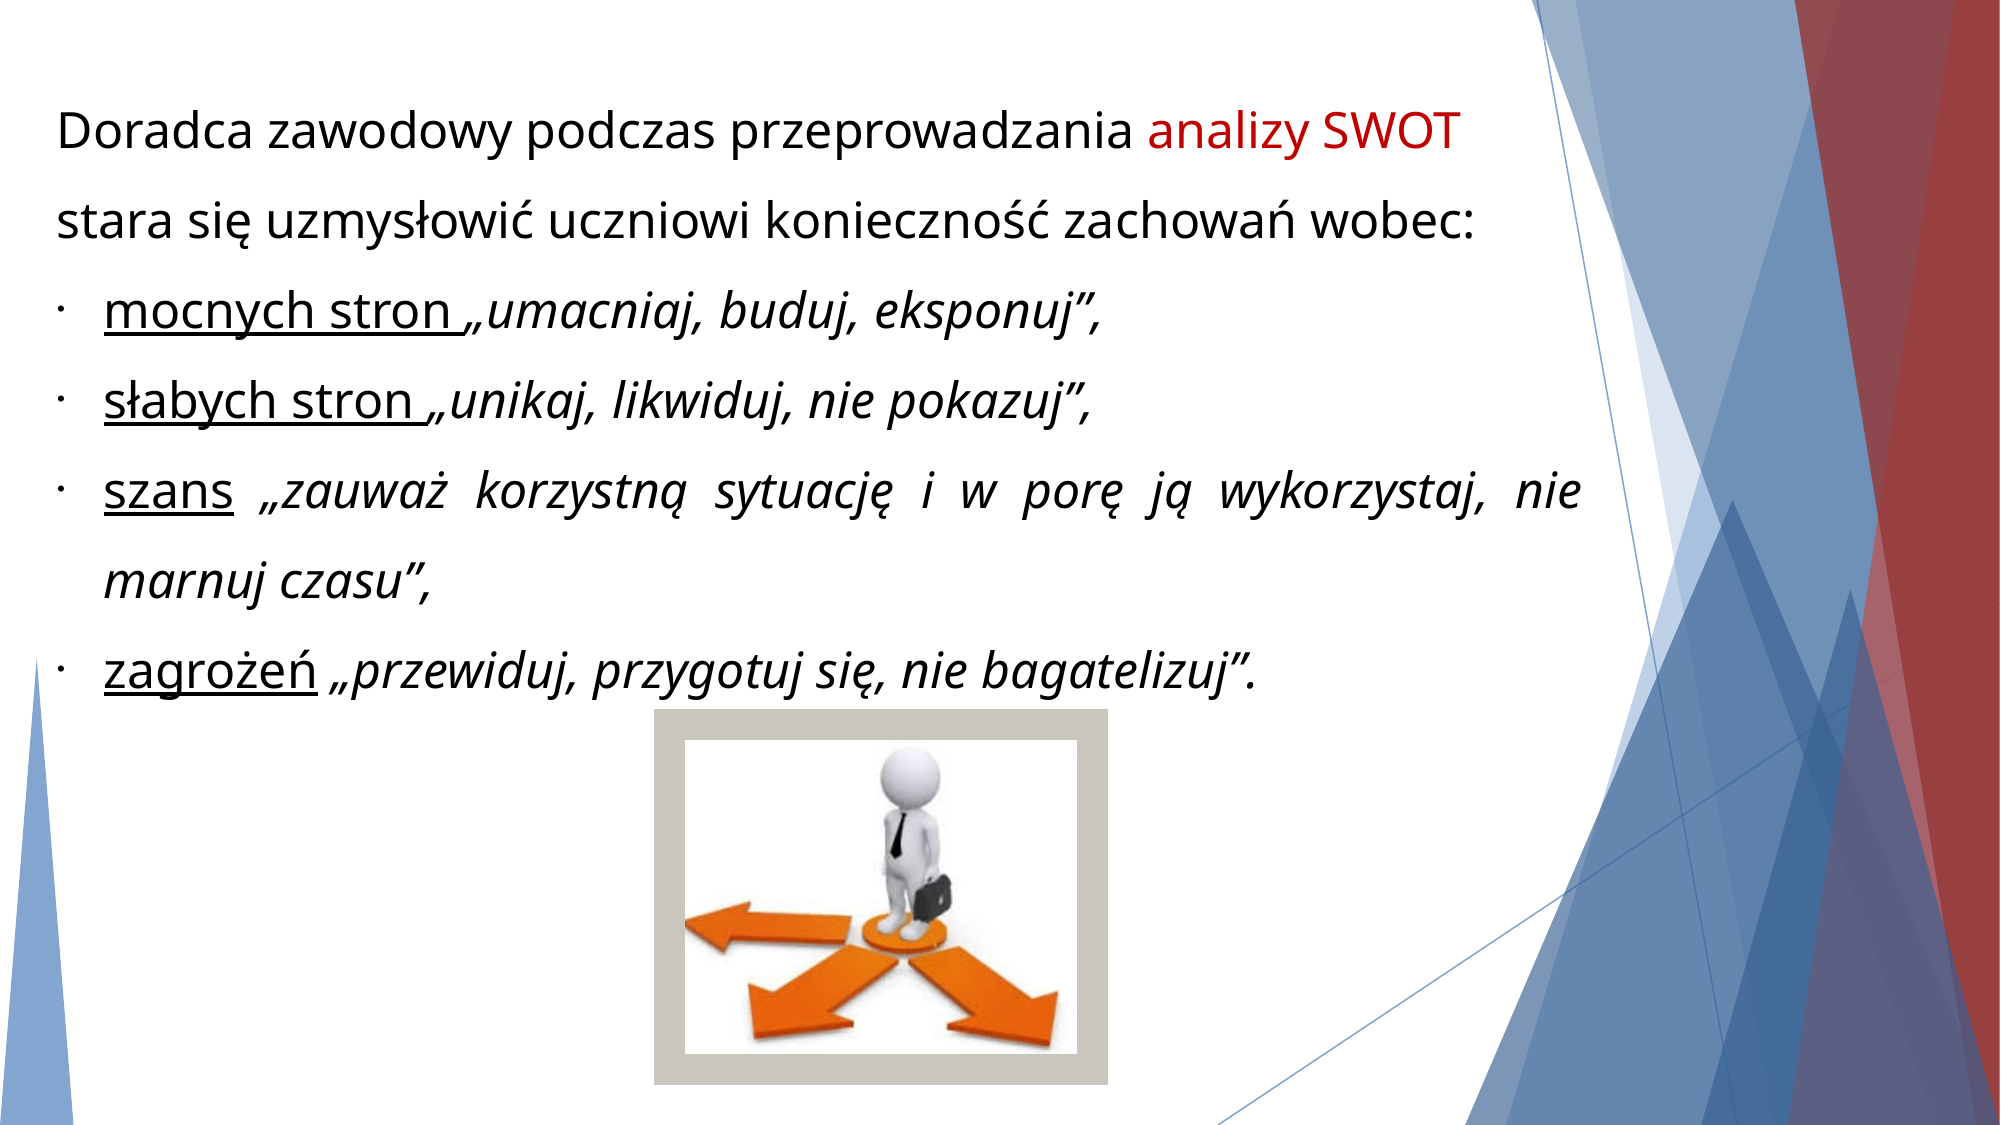

Doradca zawodowy podczas przeprowadzania analizy SWOT
stara się uzmysłowić uczniowi konieczność zachowań wobec:
mocnych stron „umacniaj, buduj, eksponuj”,
słabych stron „unikaj, likwiduj, nie pokazuj”,
szans „zauważ korzystną sytuację i w porę ją wykorzystaj, nie marnuj czasu”,
zagrożeń „przewiduj, przygotuj się, nie bagatelizuj”.